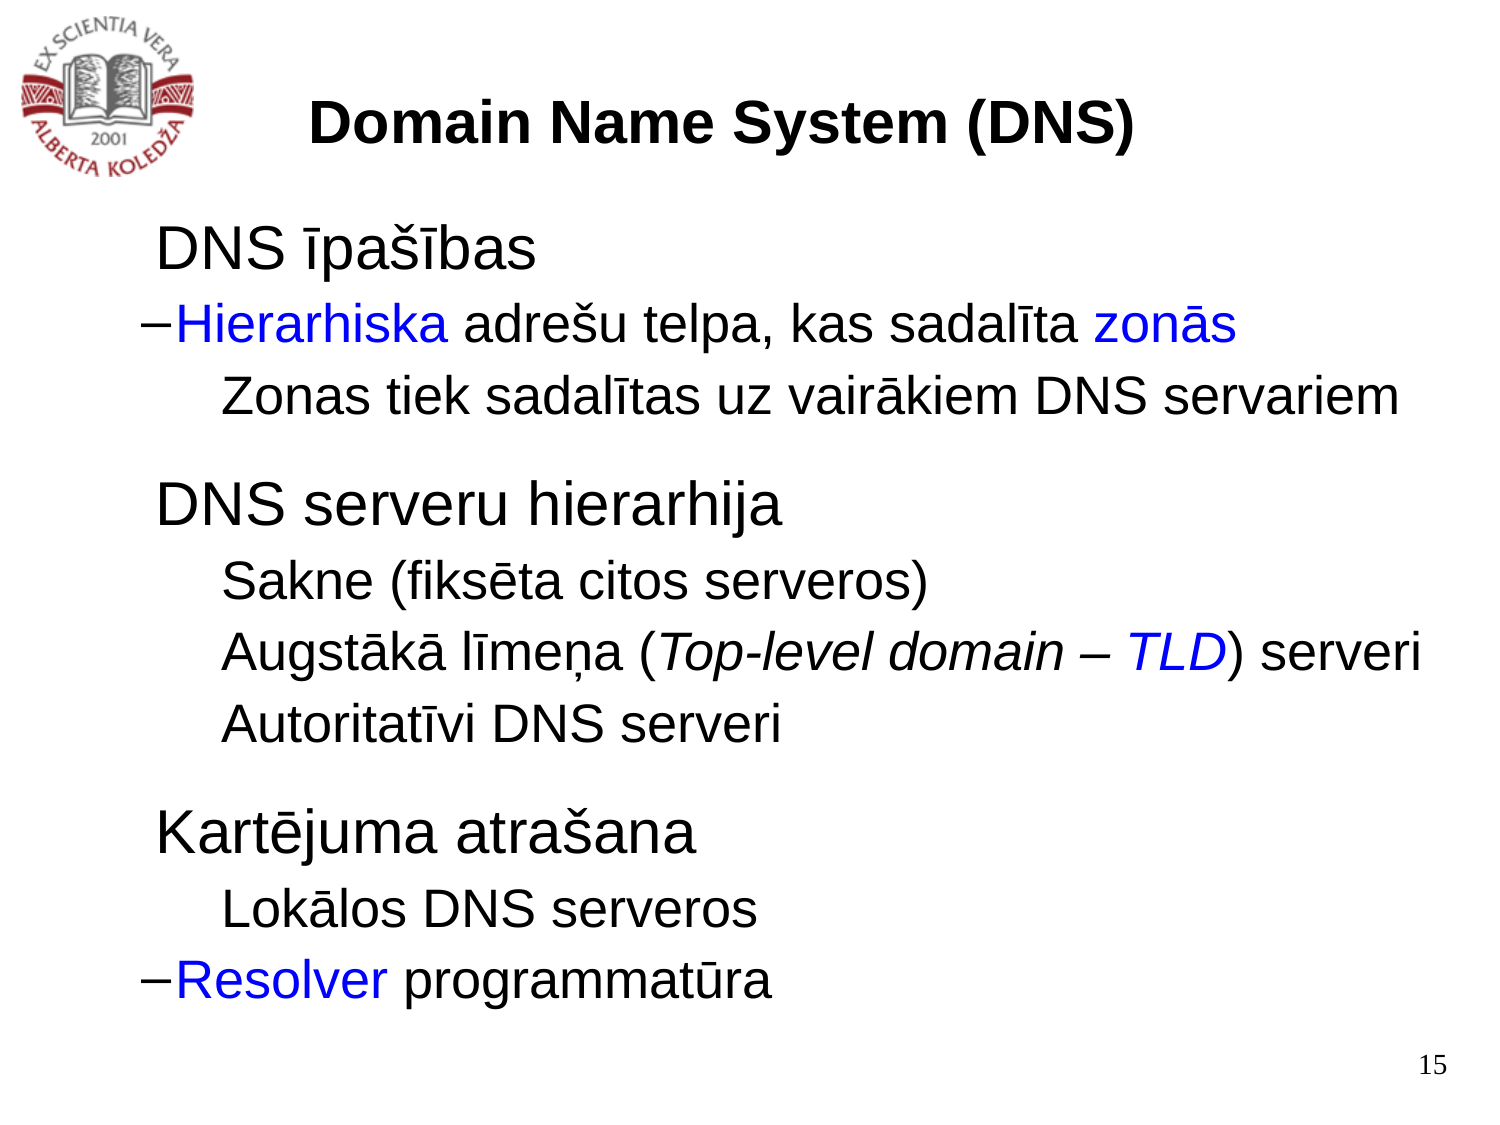

# Domain Name System (DNS)
DNS īpašības
Hierarhiska adrešu telpa, kas sadalīta zonās
Zonas tiek sadalītas uz vairākiem DNS servariem
DNS serveru hierarhija
Sakne (fiksēta citos serveros)
Augstākā līmeņa (Top-level domain – TLD) serveri
Autoritatīvi DNS serveri
Kartējuma atrašana
Lokālos DNS serveros
Resolver programmatūra